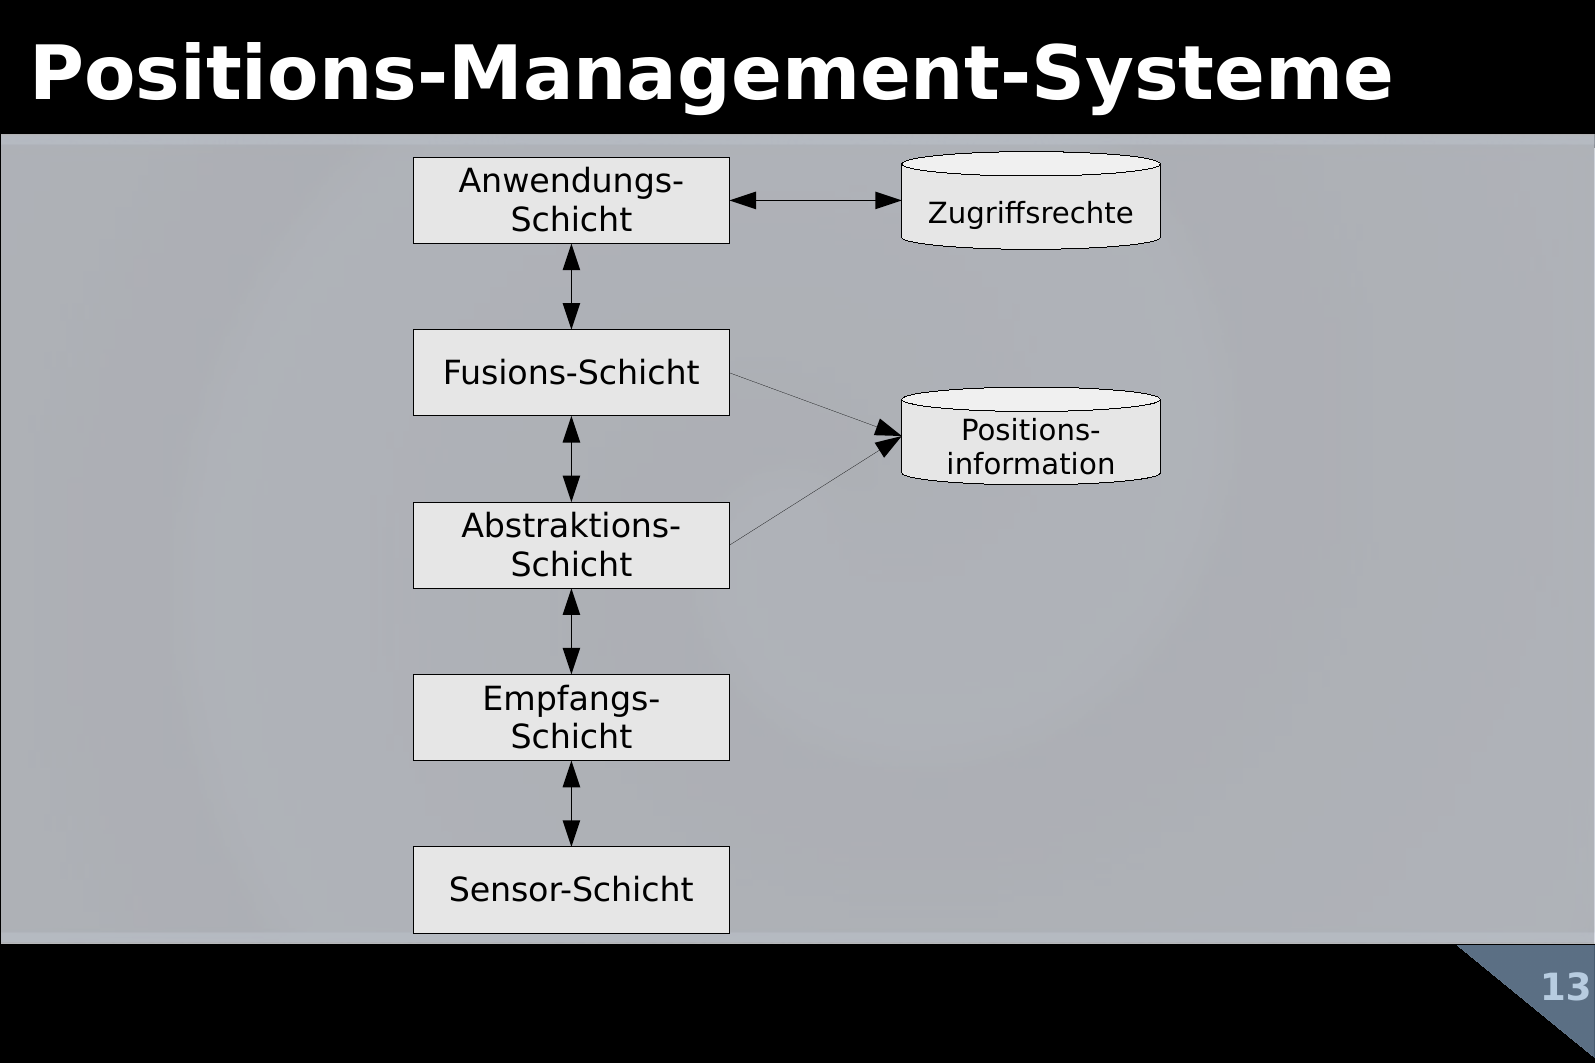

# Positions-Management-Systeme
Anwendungs-Schicht
Zugriffsrechte
Fusions-Schicht
Positions-information
Abstraktions-Schicht
Empfangs-Schicht
Sensor-Schicht